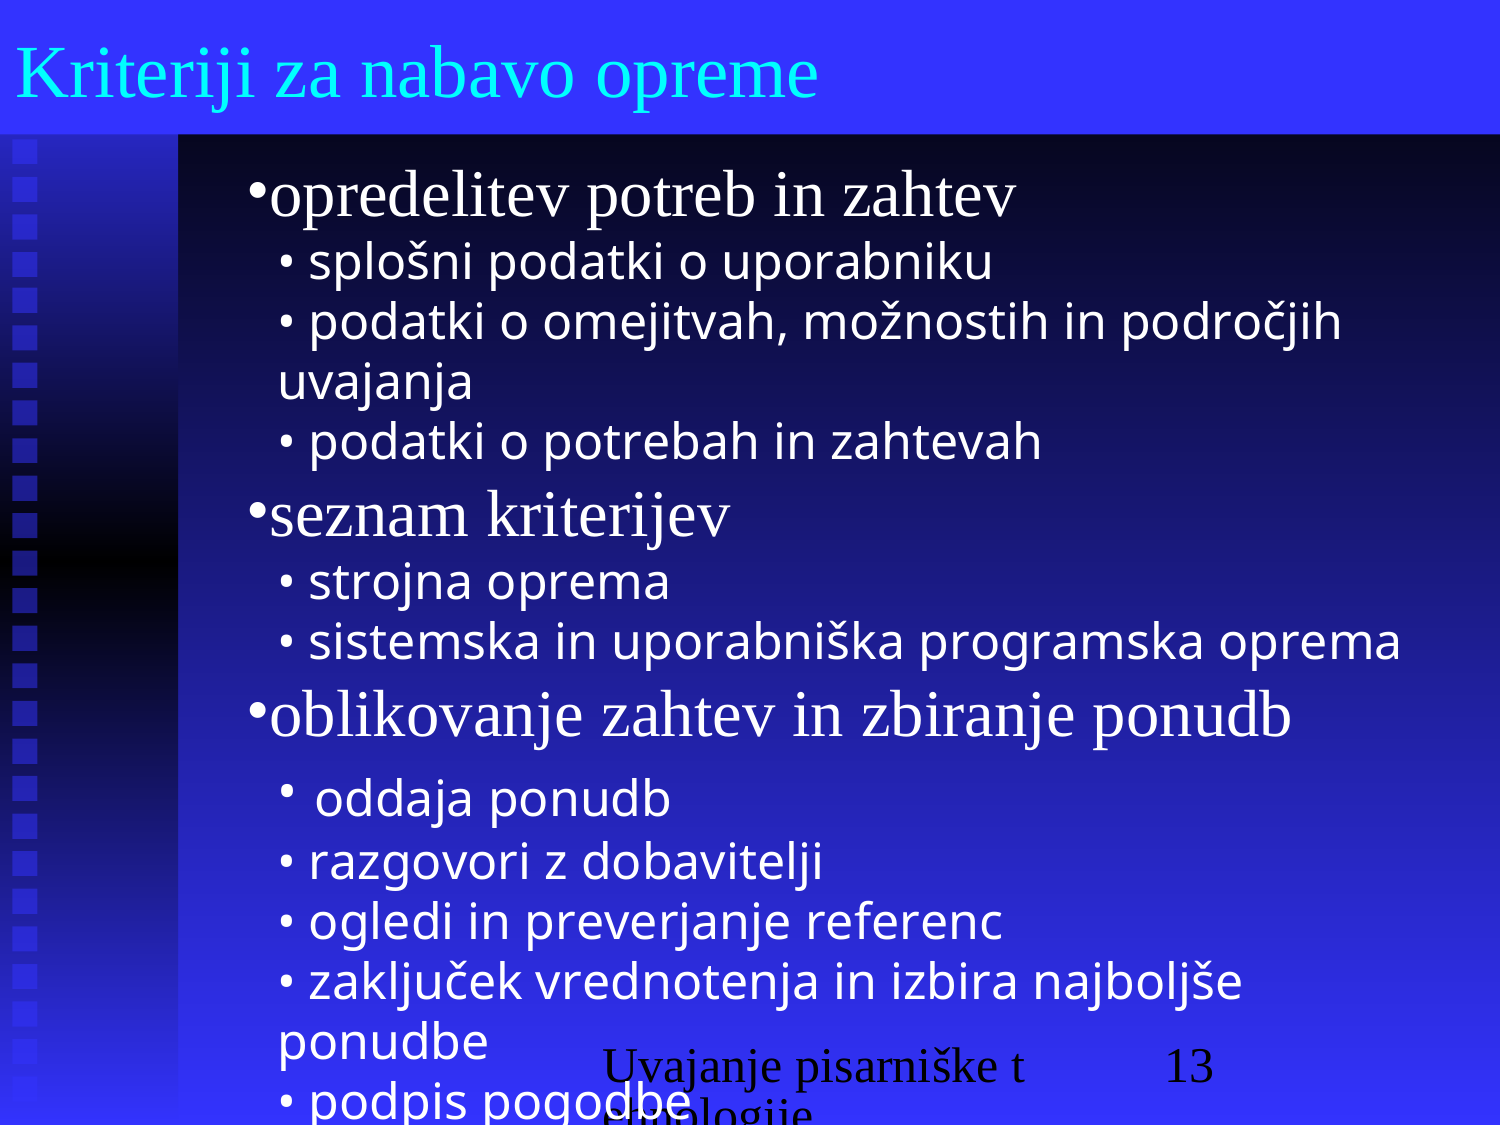

# Kriteriji za nabavo opreme
opredelitev potreb in zahtev
 splošni podatki o uporabniku
 podatki o omejitvah, možnostih in področjih uvajanja
 podatki o potrebah in zahtevah
seznam kriterijev
 strojna oprema
 sistemska in uporabniška programska oprema
oblikovanje zahtev in zbiranje ponudb
 oddaja ponudb
 razgovori z dobavitelji
 ogledi in preverjanje referenc
 zaključek vrednotenja in izbira najboljše ponudbe
 podpis pogodbe
Uvajanje pisarniške tehnologije
13